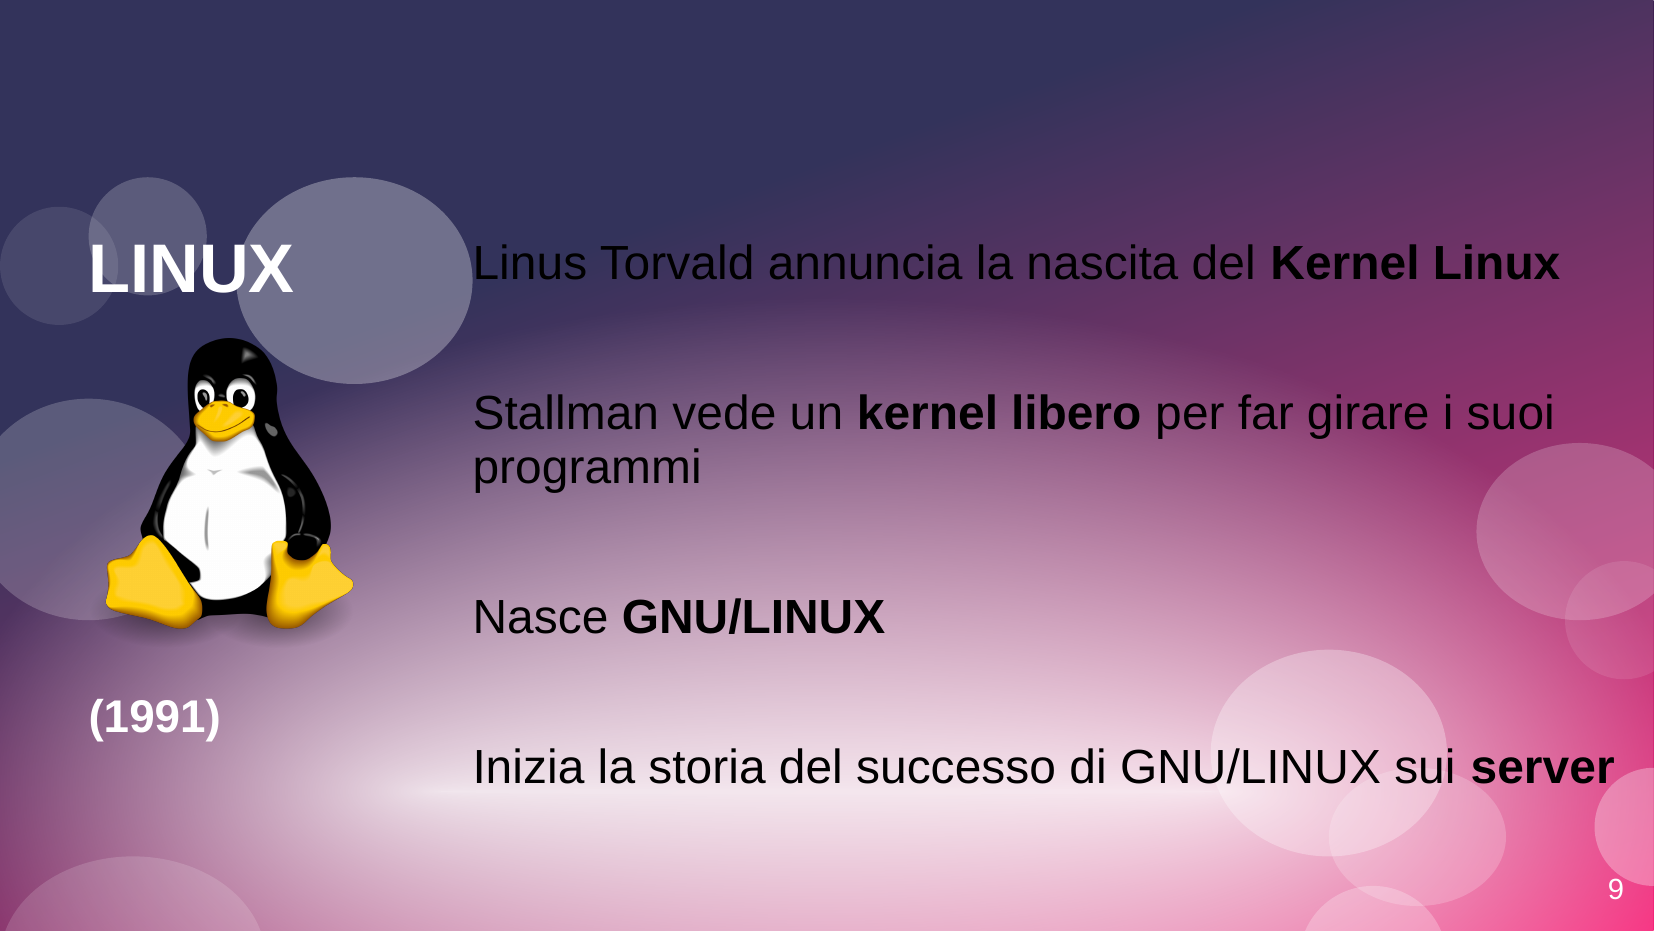

# LINUX (1991)
Linus Torvald annuncia la nascita del Kernel Linux
Stallman vede un kernel libero per far girare i suoi programmi
Nasce GNU/LINUX
Inizia la storia del successo di GNU/LINUX sui server